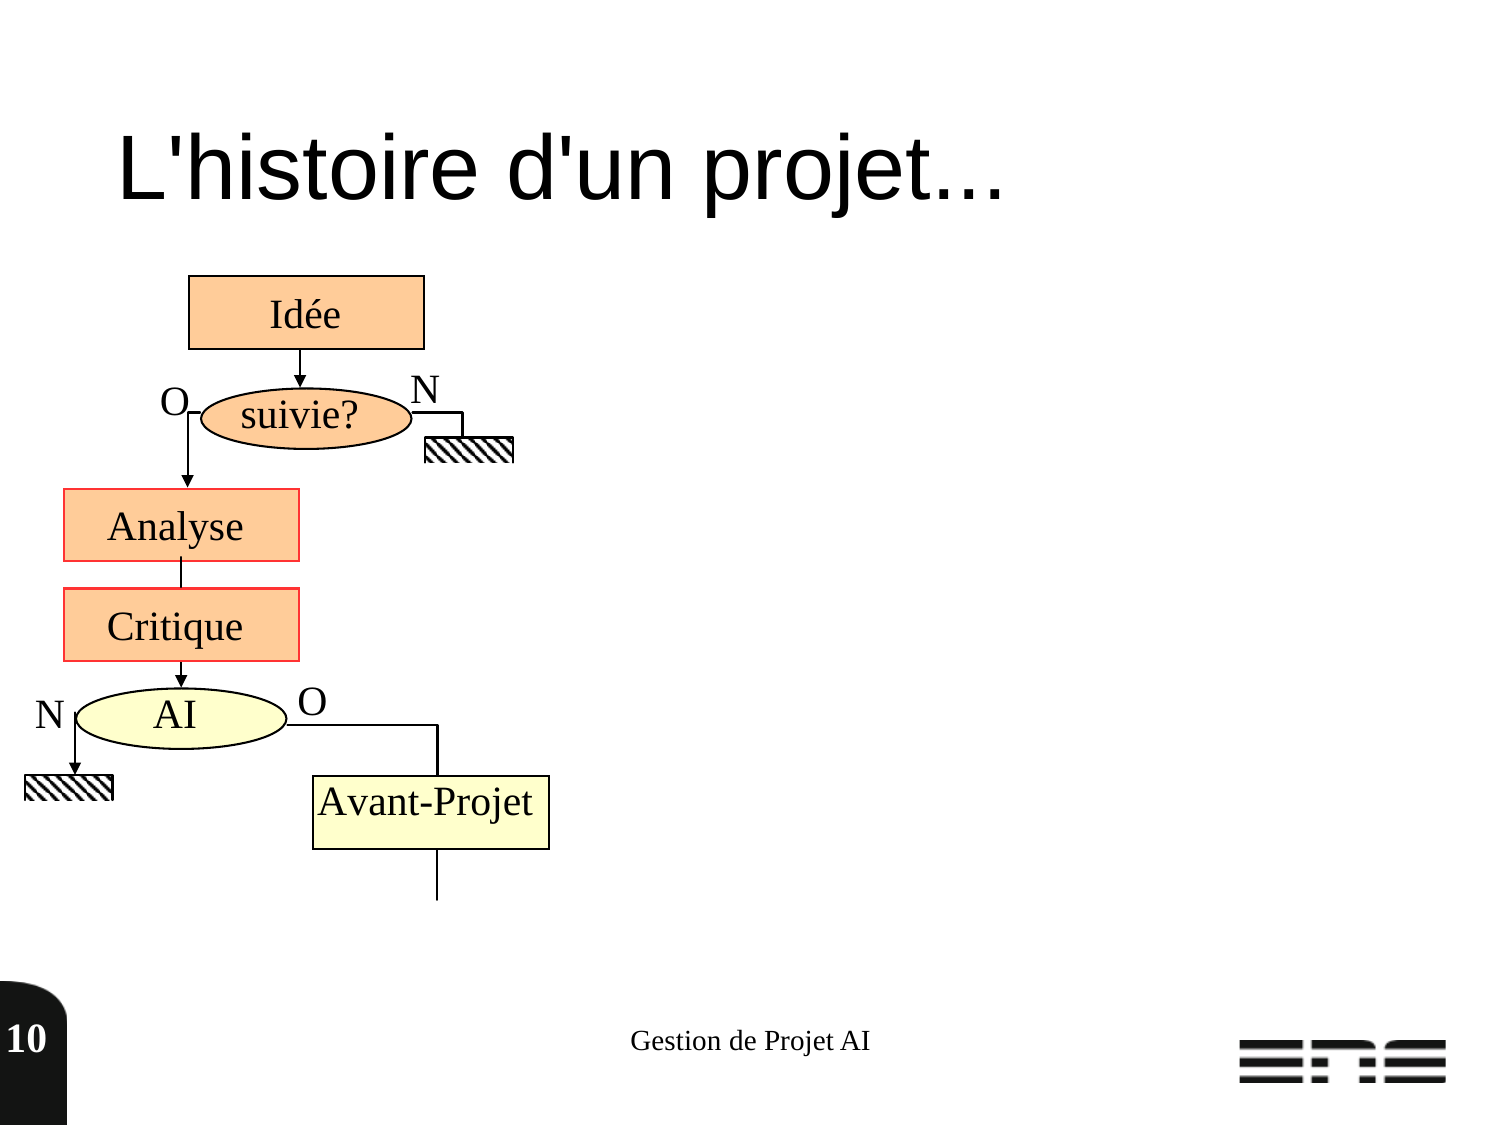

# L'histoire d'un projet...
Idée
N
O
suivie?
Analyse
Critique
O
N
AI
Avant-Projet
10
Gestion de Projet AI